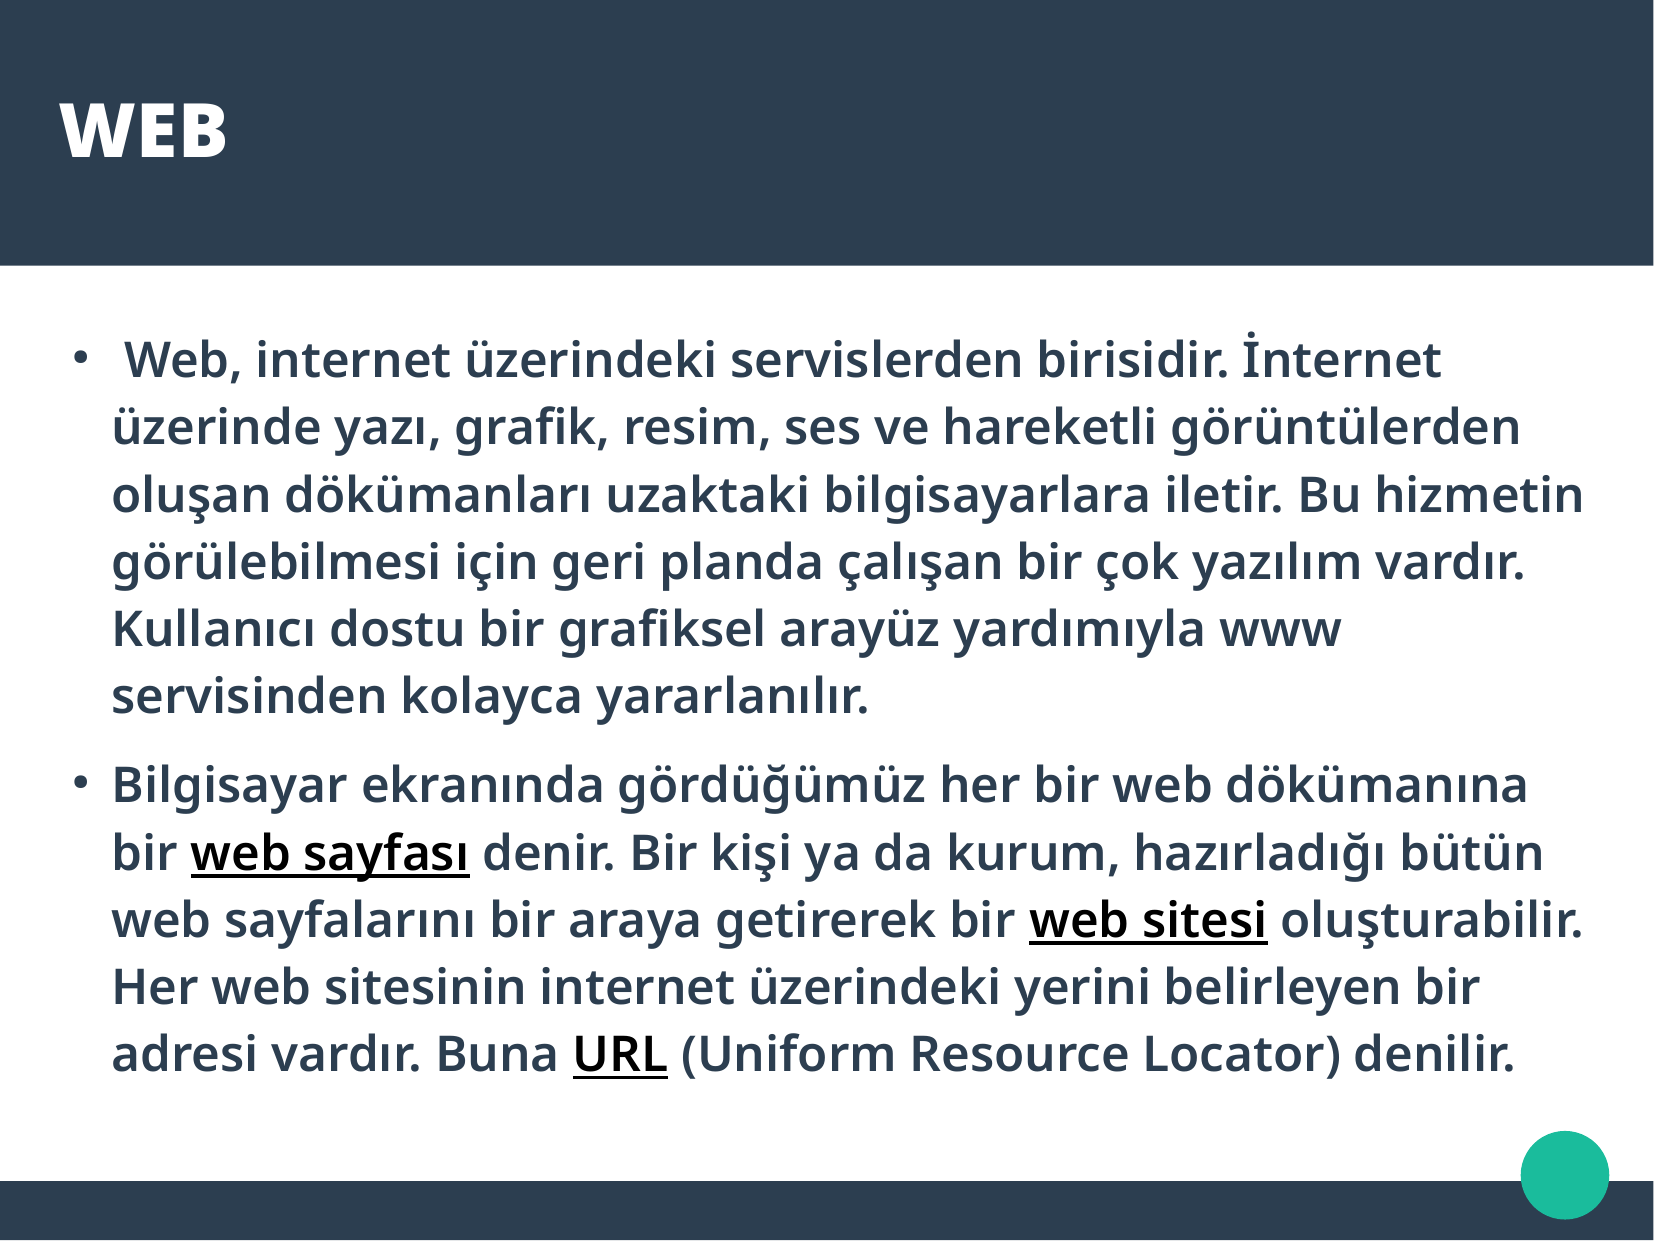

# WEB
 Web, internet üzerindeki servislerden birisidir. İnternet üzerinde yazı, grafik, resim, ses ve hareketli görüntülerden oluşan dökümanları uzaktaki bilgisayarlara iletir. Bu hizmetin görülebilmesi için geri planda çalışan bir çok yazılım vardır. Kullanıcı dostu bir grafiksel arayüz yardımıyla www servisinden kolayca yararlanılır.
Bilgisayar ekranında gördüğümüz her bir web dökümanına bir web sayfası denir. Bir kişi ya da kurum, hazırladığı bütün web sayfalarını bir araya getirerek bir web sitesi oluşturabilir. Her web sitesinin internet üzerindeki yerini belirleyen bir adresi vardır. Buna URL (Uniform Resource Locator) denilir.